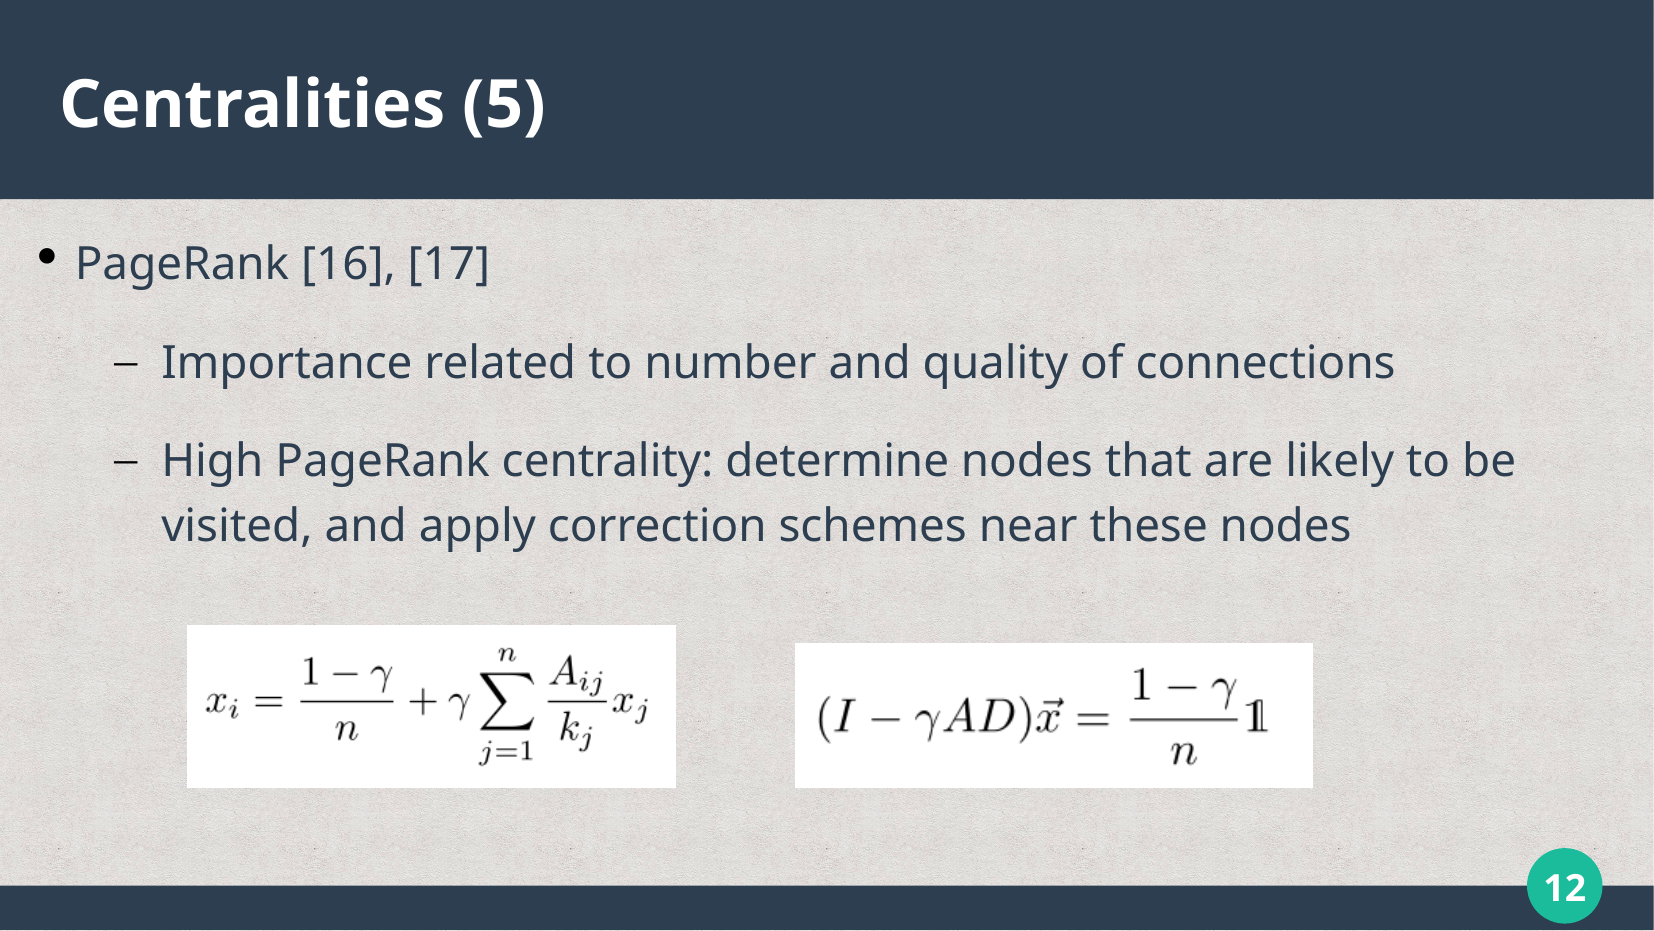

# Centralities (5)
PageRank [16], [17]
Importance related to number and quality of connections
High PageRank centrality: determine nodes that are likely to be visited, and apply correction schemes near these nodes